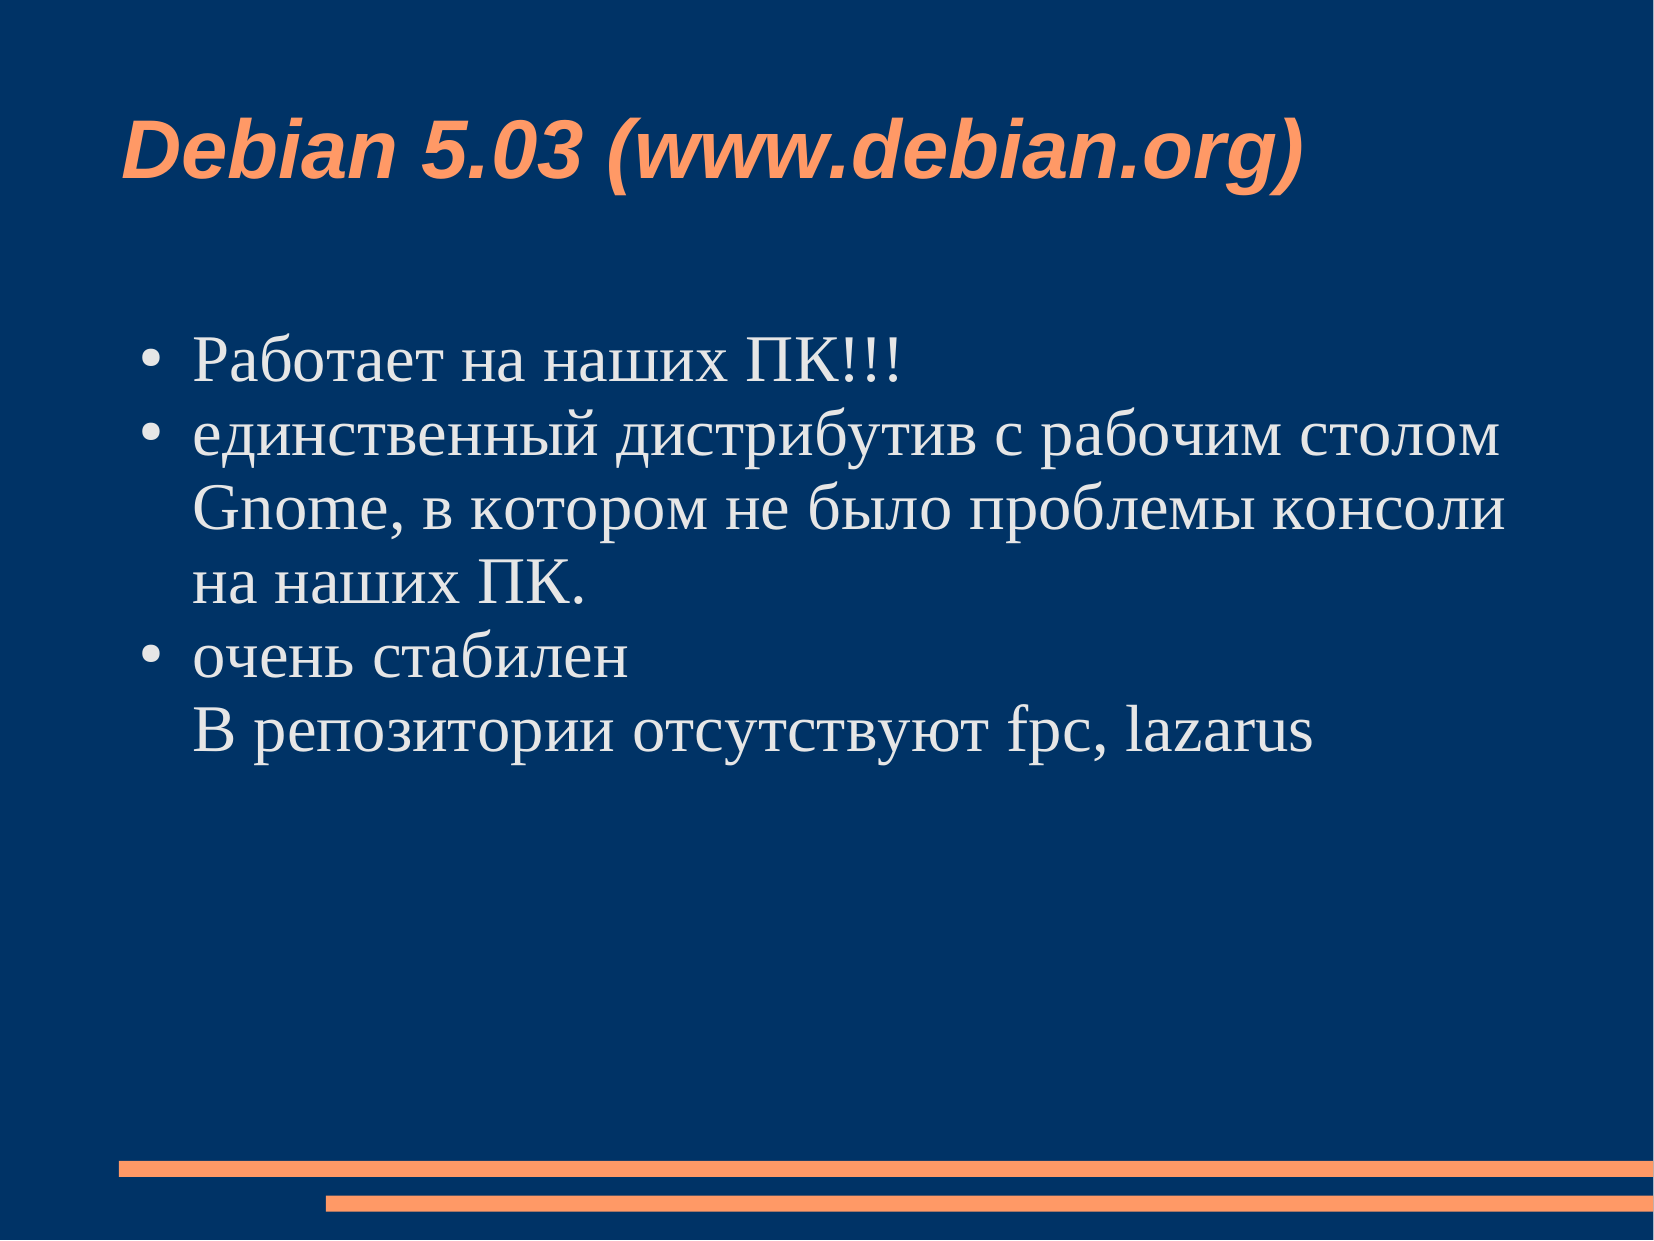

# Debian 5.03 (www.debian.org)
Работает на наших ПК!!!
единственный дистрибутив с рабочим столом Gnome, в котором не было проблемы консоли на наших ПК.
очень стабилен
В репозитории отсутствуют fpc, lazarus